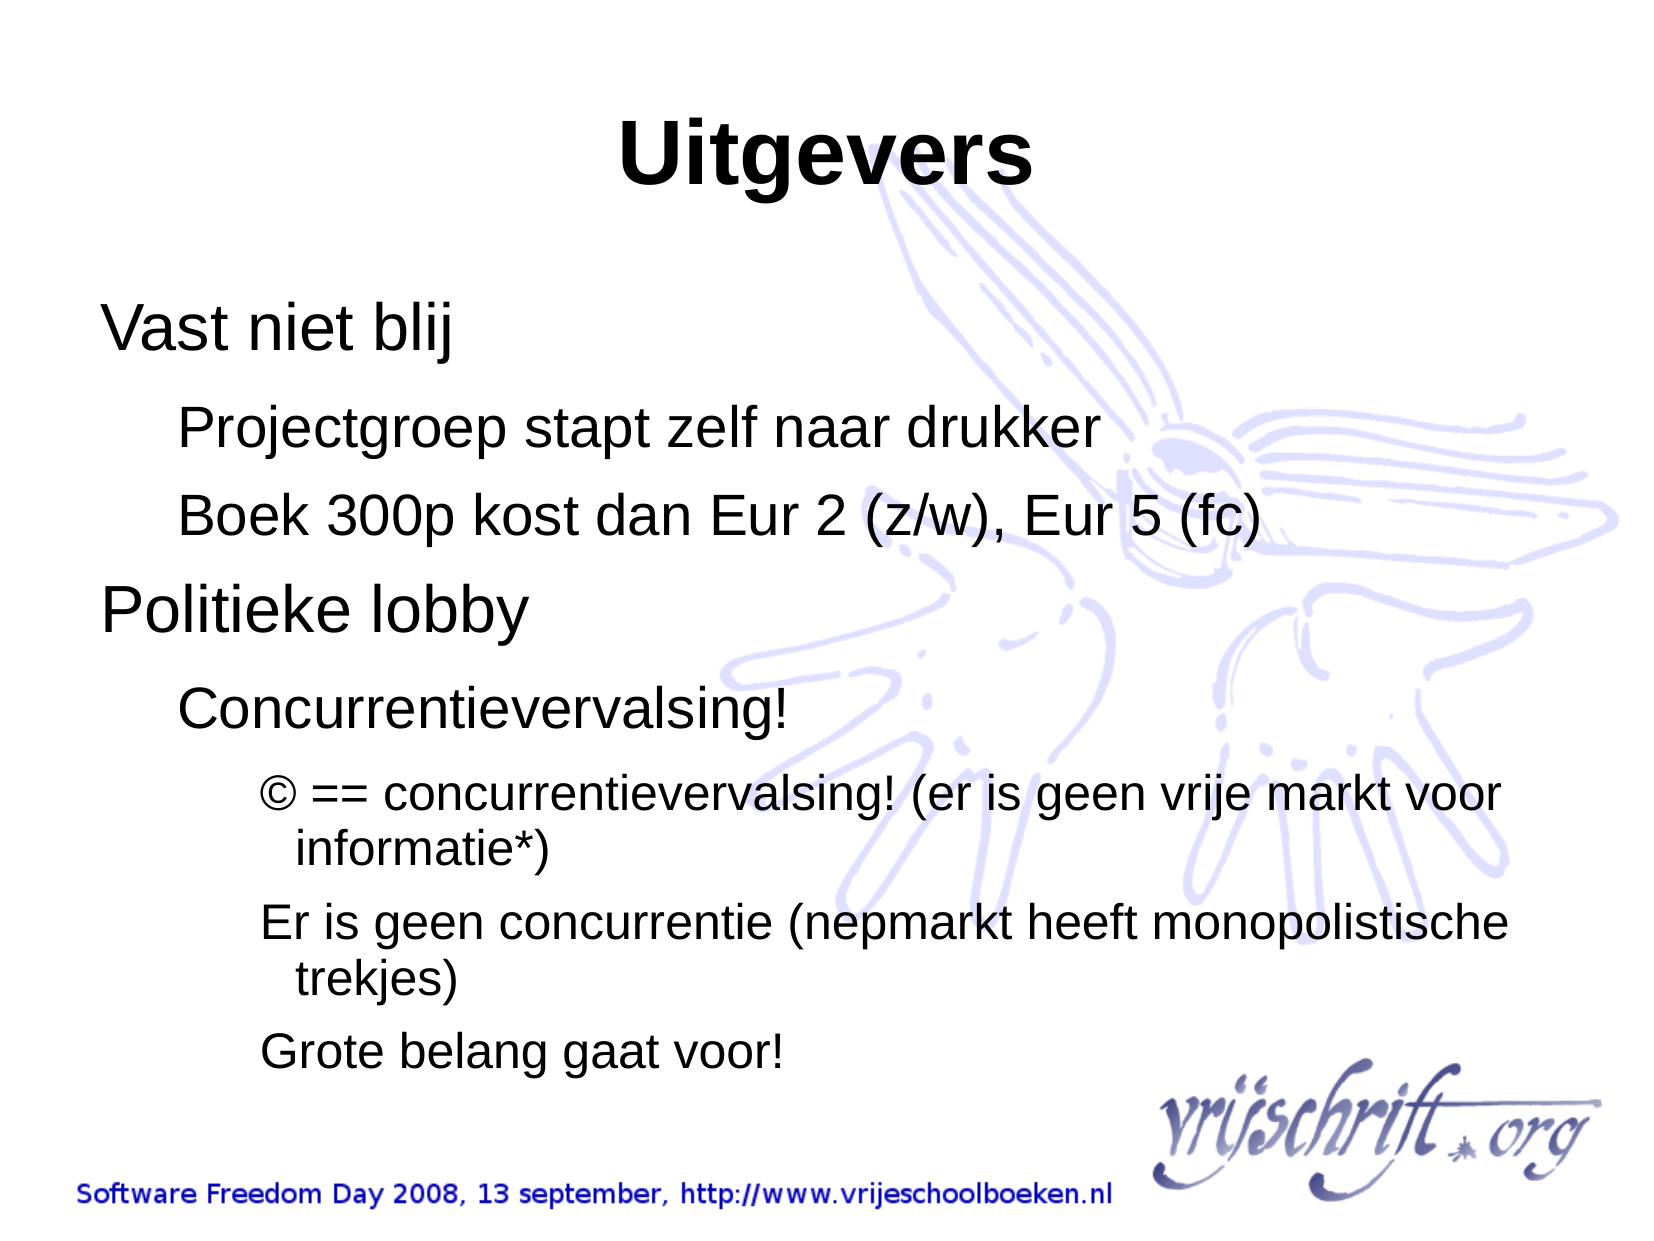

# Uitgevers
Vast niet blij
Projectgroep stapt zelf naar drukker
Boek 300p kost dan Eur 2 (z/w), Eur 5 (fc)
Politieke lobby
Concurrentievervalsing!
© == concurrentievervalsing! (er is geen vrije markt voor informatie*)
Er is geen concurrentie (nepmarkt heeft monopolistische trekjes)
Grote belang gaat voor!